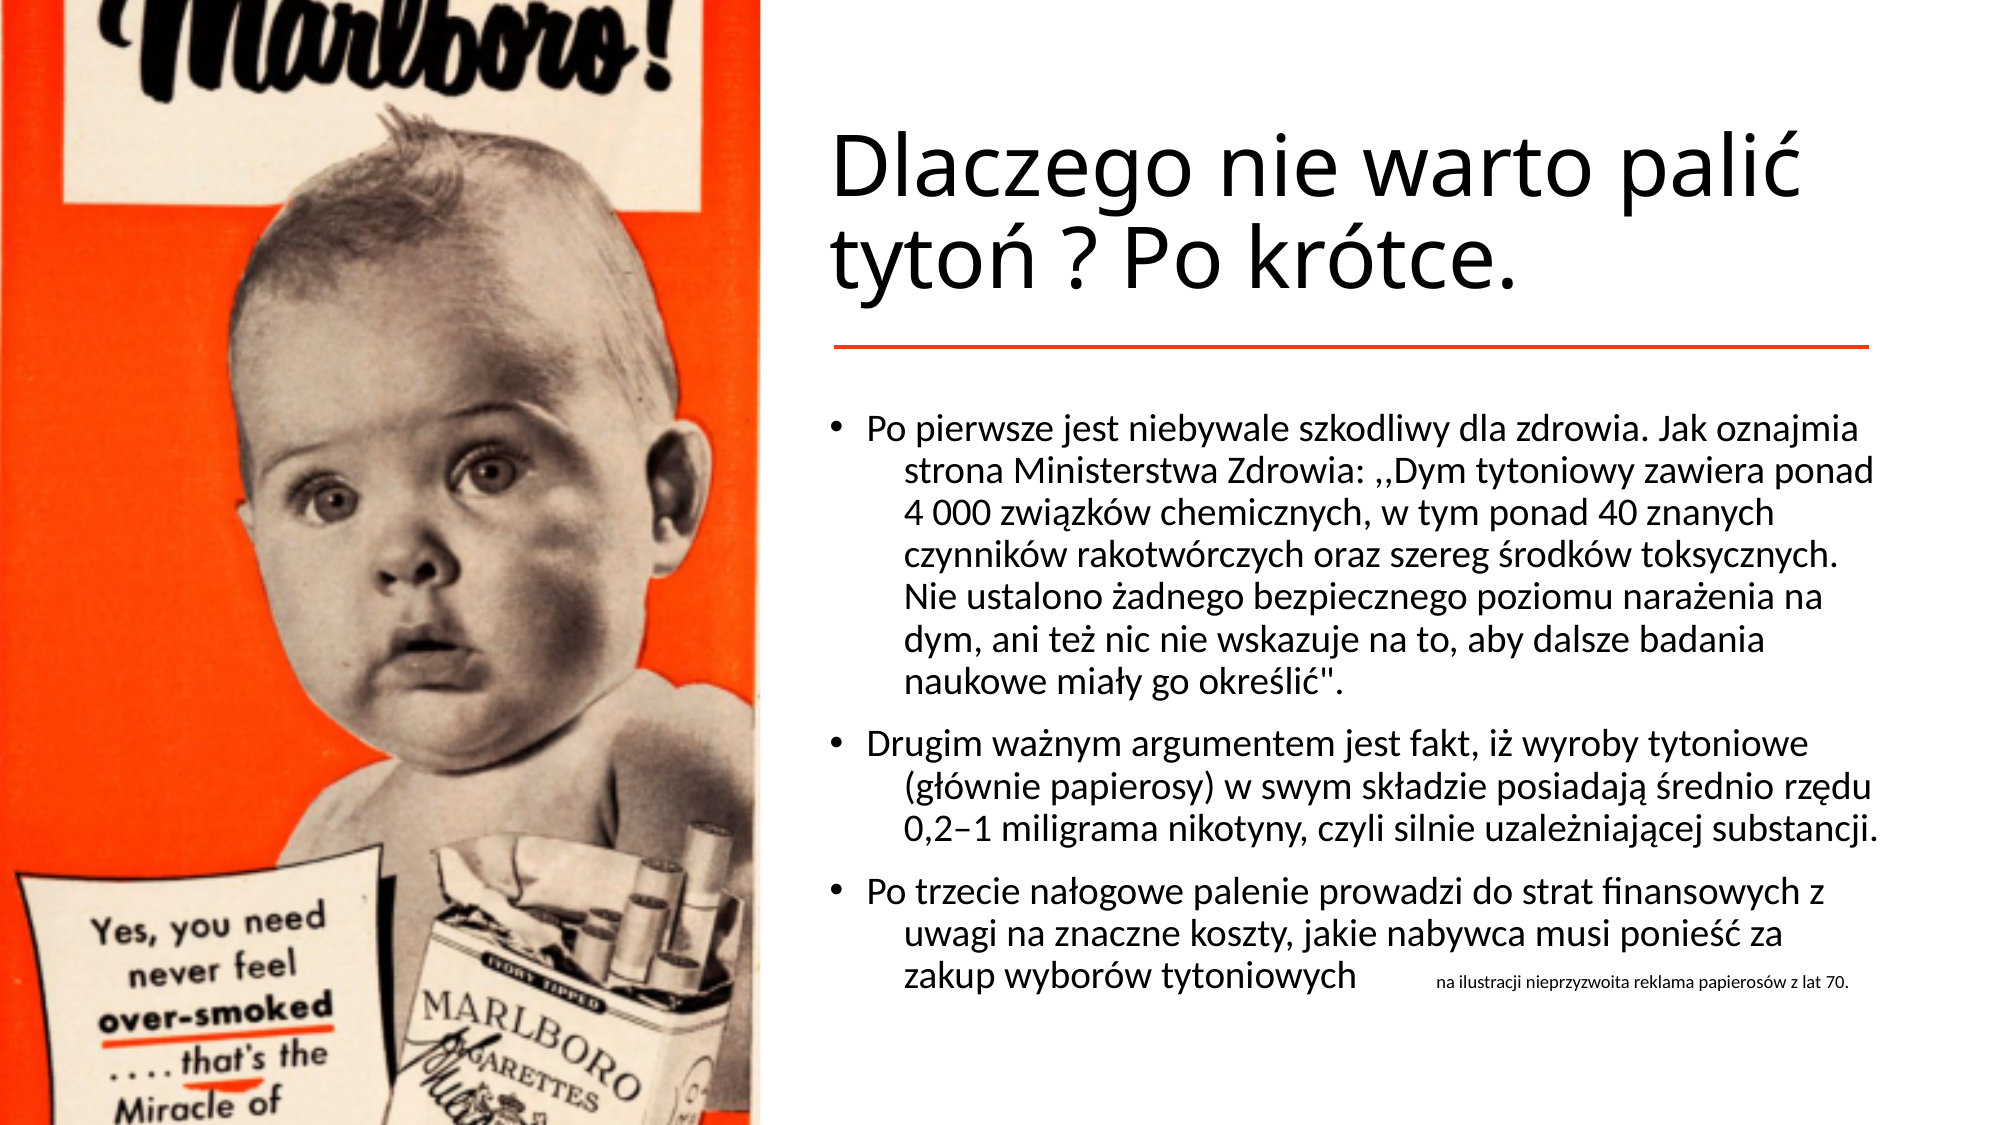

# Dlaczego nie warto palić tytoń ? Po krótce.
Po pierwsze jest niebywale szkodliwy dla zdrowia. Jak oznajmia strona Ministerstwa Zdrowia: ,,Dym tytoniowy zawiera ponad 4 000 związków chemicznych, w tym ponad 40 znanych czynników rakotwórczych oraz szereg środków toksycznych. Nie ustalono żadnego bezpiecznego poziomu narażenia na dym, ani też nic nie wskazuje na to, aby dalsze badania naukowe miały go określić".
Drugim ważnym argumentem jest fakt, iż wyroby tytoniowe (głównie papierosy) w swym składzie posiadają średnio rzędu 0,2–1 miligrama nikotyny, czyli silnie uzależniającej substancji.
Po trzecie nałogowe palenie prowadzi do strat finansowych z uwagi na znaczne koszty, jakie nabywca musi ponieść za zakup wyborów tytoniowych         na ilustracji nieprzyzwoita reklama papierosów z lat 70.